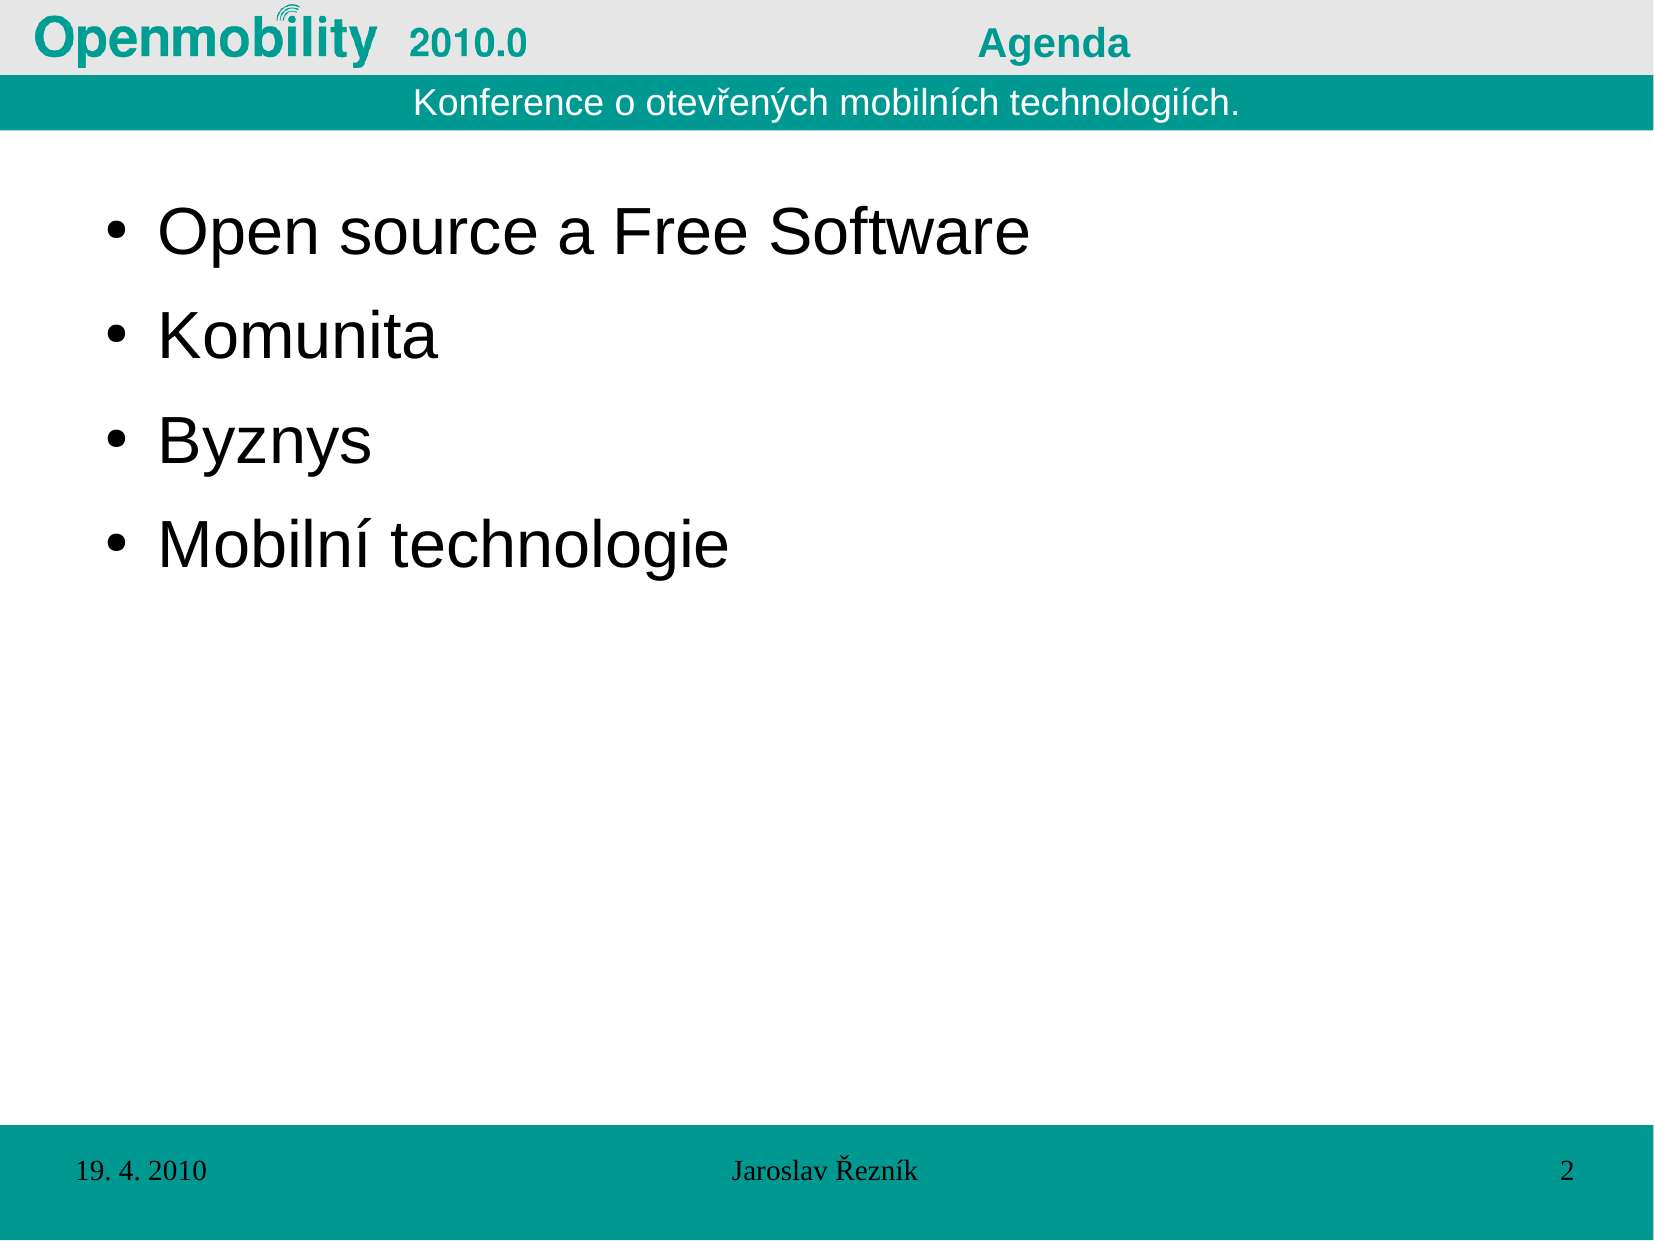

# Agenda
Open source a Free Software
Komunita
Byznys
Mobilní technologie
19. 4. 2010
Jaroslav Řezník
2